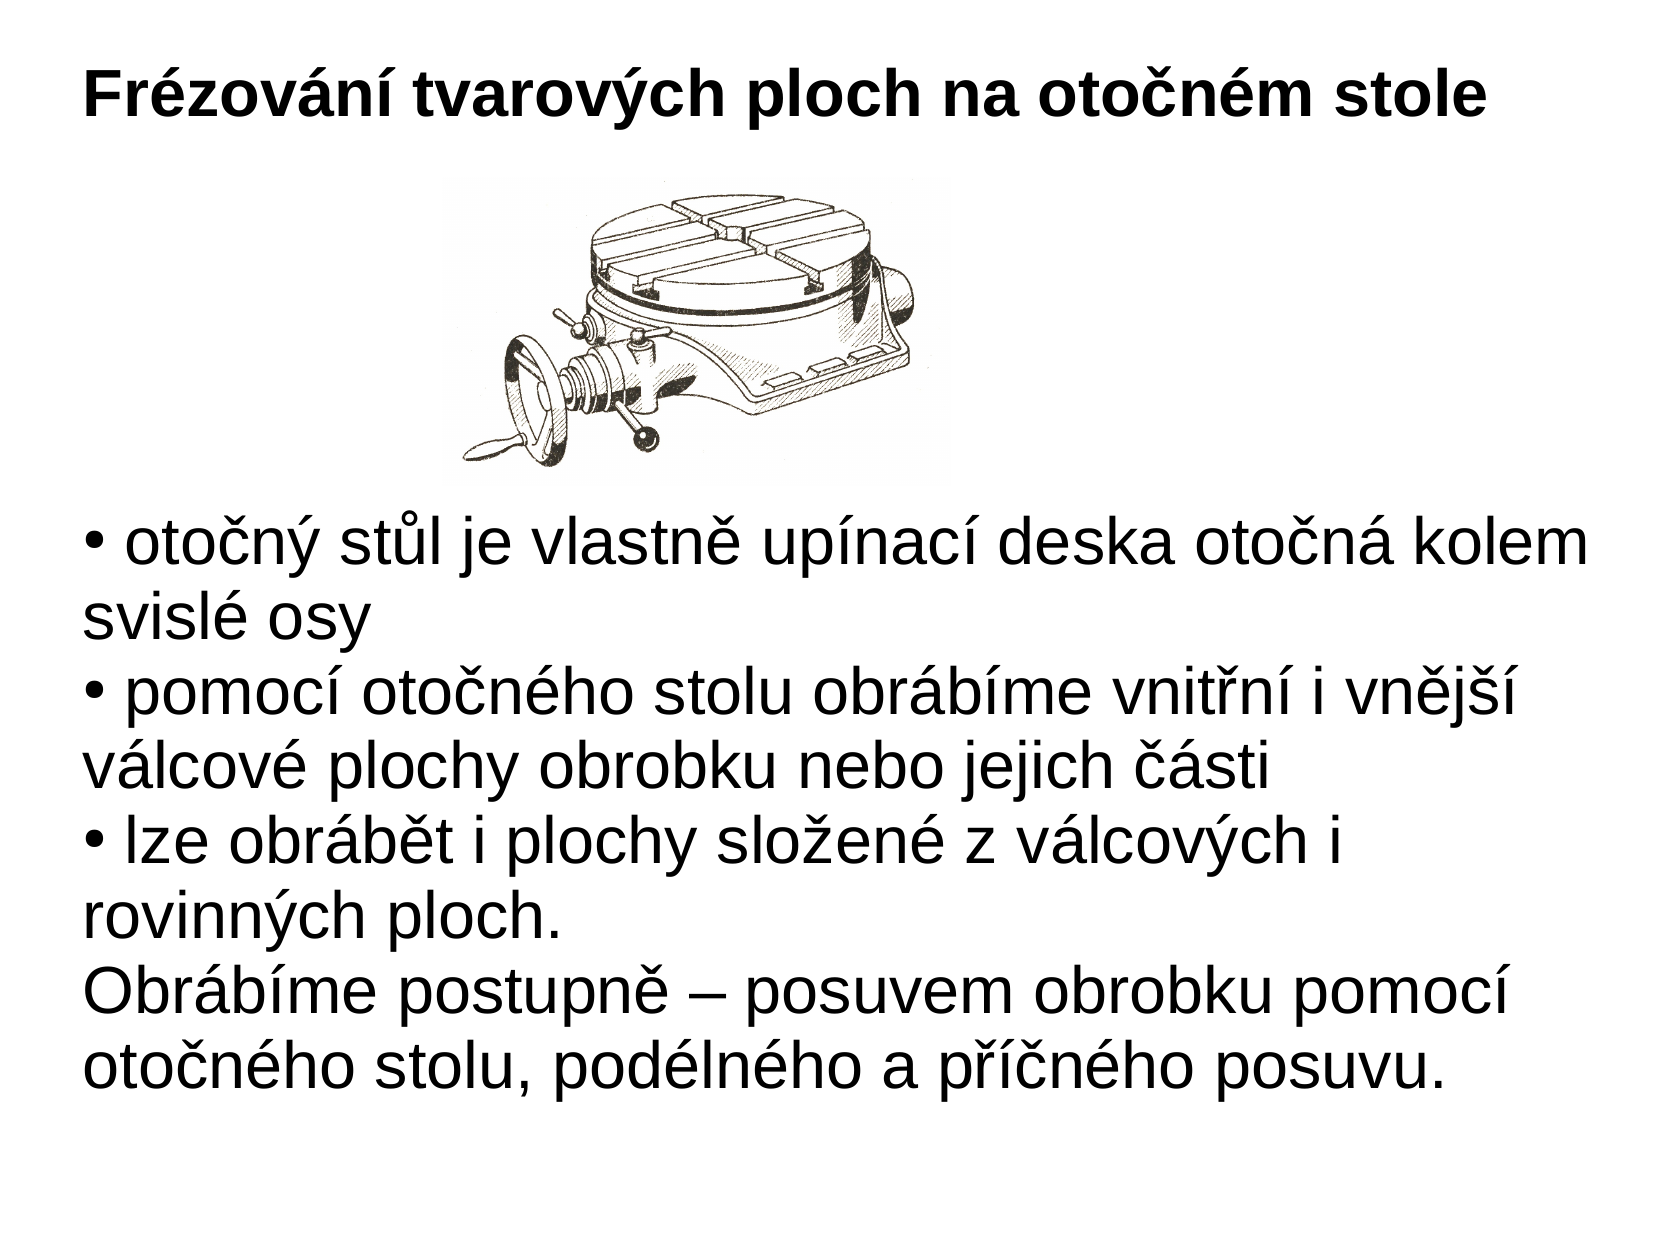

# Frézování tvarových ploch na otočném stole
 otočný stůl je vlastně upínací deska otočná kolem
svislé osy
 pomocí otočného stolu obrábíme vnitřní i vnější válcové plochy obrobku nebo jejich části
 lze obrábět i plochy složené z válcových i
rovinných ploch.
Obrábíme postupně – posuvem obrobku pomocí otočného stolu, podélného a příčného posuvu.